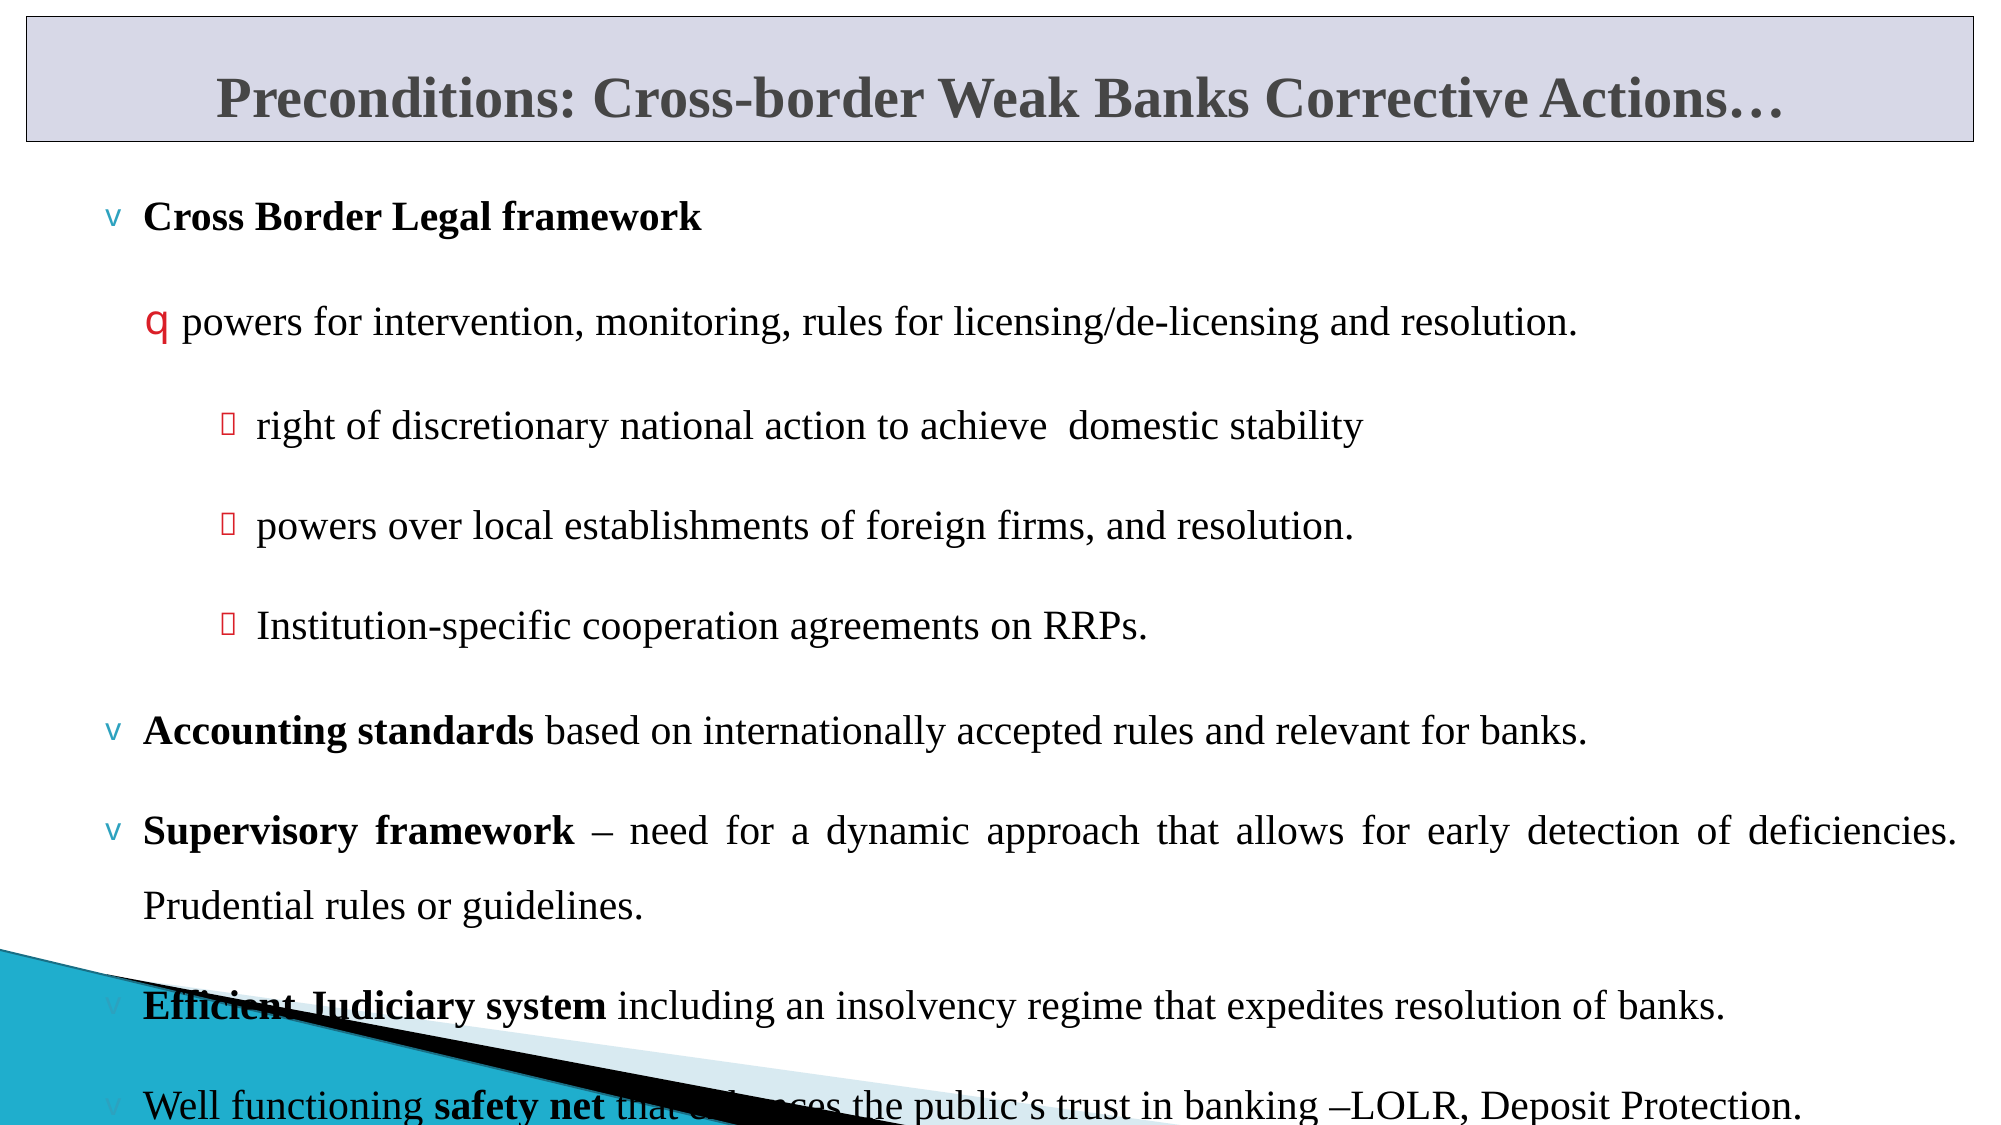

# Preconditions: Cross-border Weak Banks Corrective Actions…
Cross Border Legal framework
powers for intervention, monitoring, rules for licensing/de-licensing and resolution.
right of discretionary national action to achieve domestic stability
powers over local establishments of foreign firms, and resolution.
Institution-specific cooperation agreements on RRPs.
Accounting standards based on internationally accepted rules and relevant for banks.
Supervisory framework – need for a dynamic approach that allows for early detection of deficiencies. Prudential rules or guidelines.
Efficient Judiciary system including an insolvency regime that expedites resolution of banks.
Well functioning safety net that enhances the public’s trust in banking –LOLR, Deposit Protection.
Skills, expertise and adequate resources to facilitate effective resolution of banks.